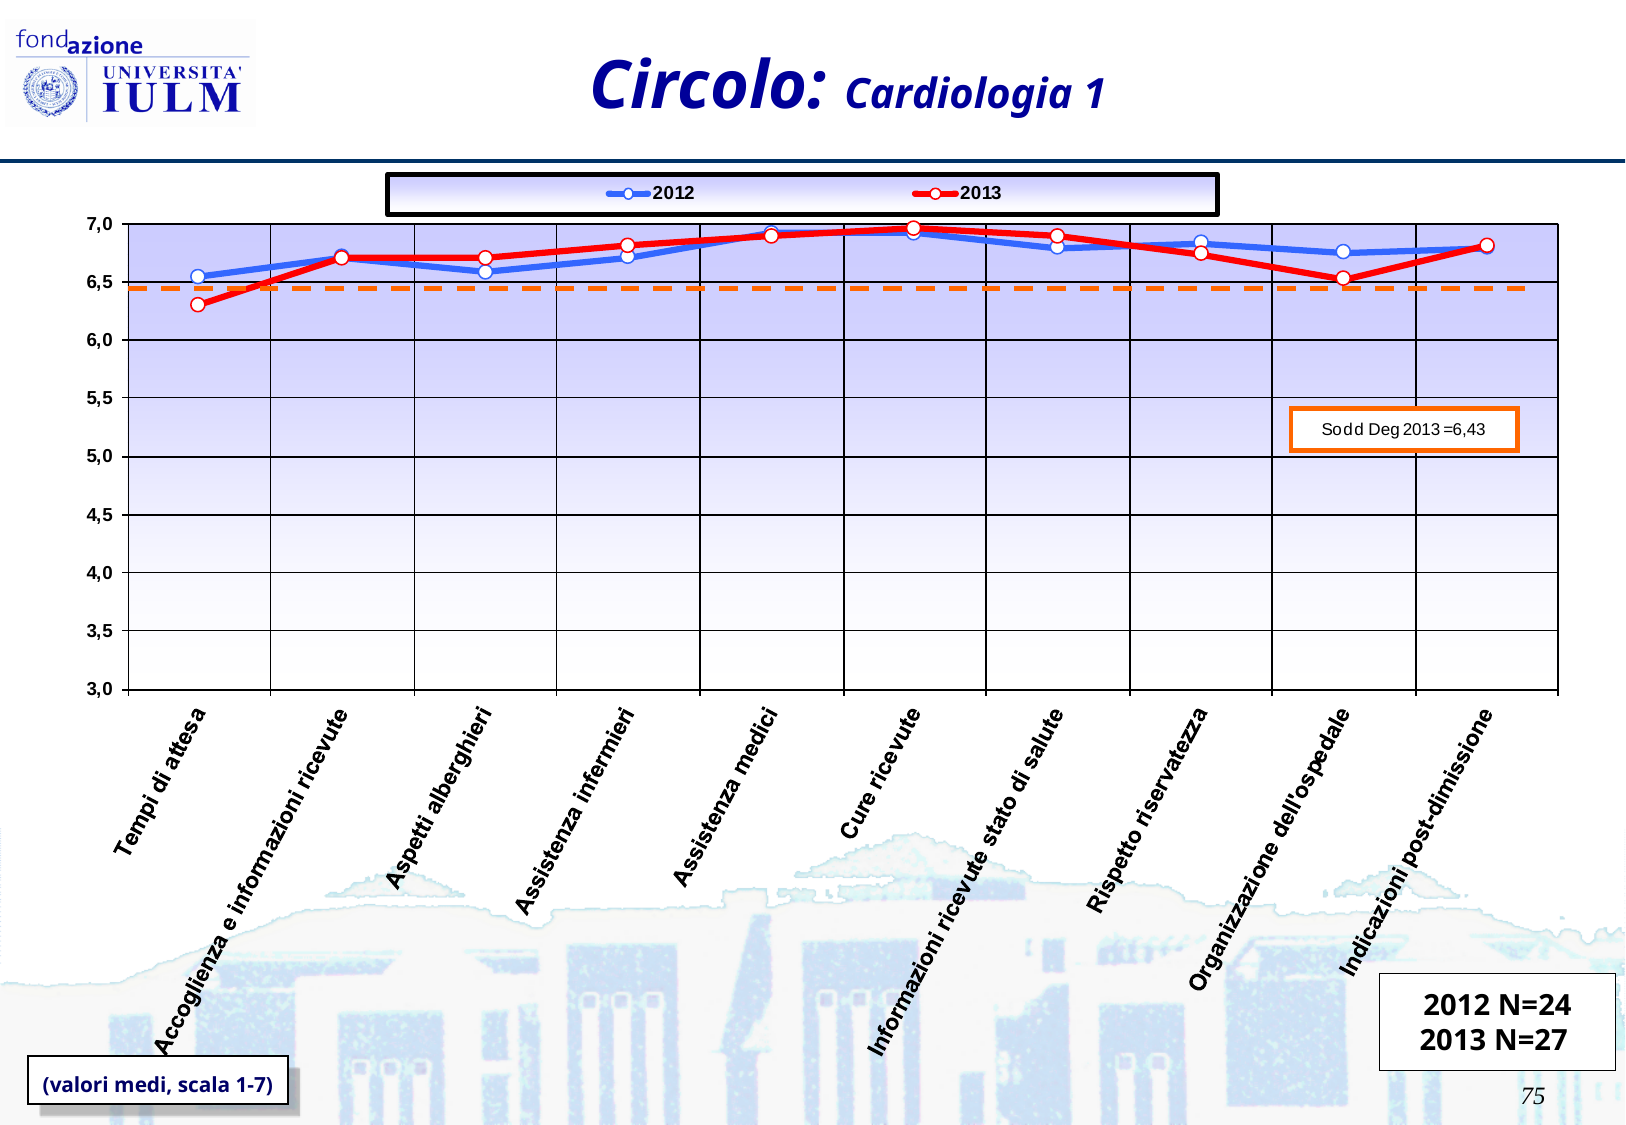

Circolo: Cardiologia 1
2012 N=24
2013 N=27
(valori medi, scala 1-7)